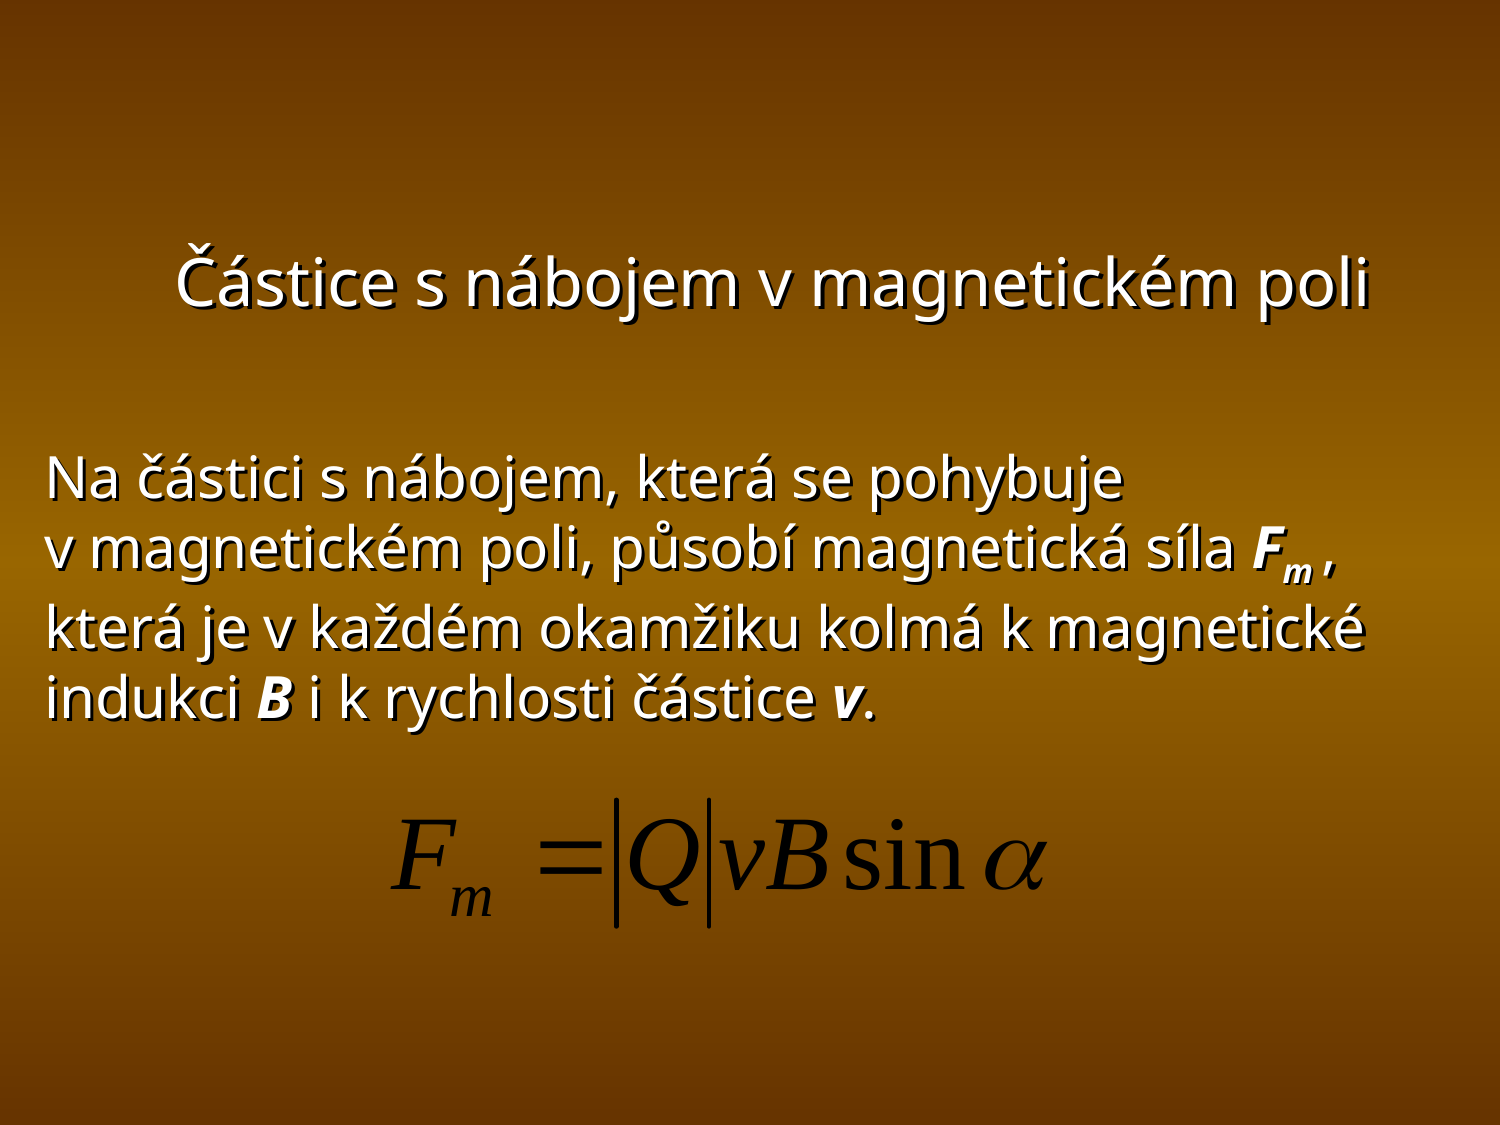

Částice s nábojem v magnetickém poli
Na částici s nábojem, která se pohybuje
v magnetickém poli, působí magnetická síla Fm , která je v každém okamžiku kolmá k magnetické indukci B i k rychlosti částice v.